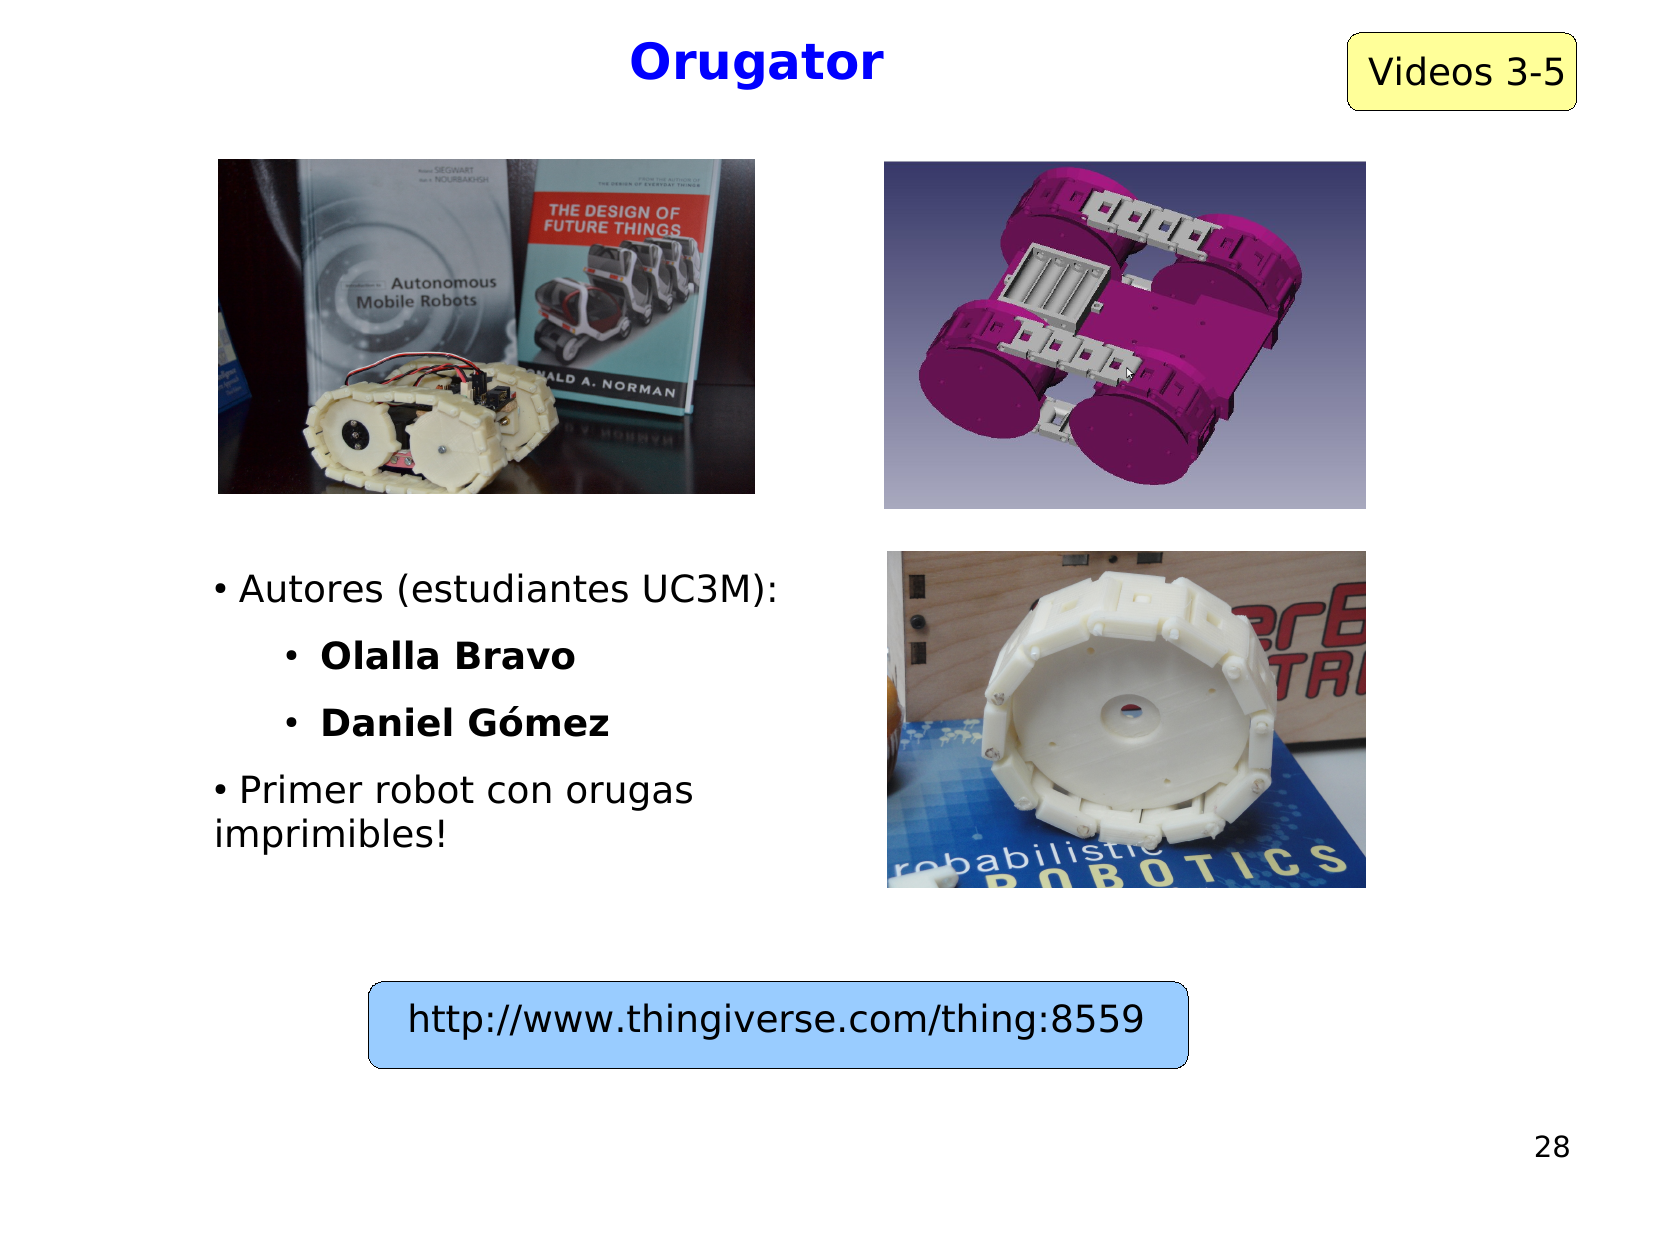

Orugator
Videos 3-5
 Autores (estudiantes UC3M):
Olalla Bravo
Daniel Gómez
 Primer robot con orugas imprimibles!
http://www.thingiverse.com/thing:8559
28